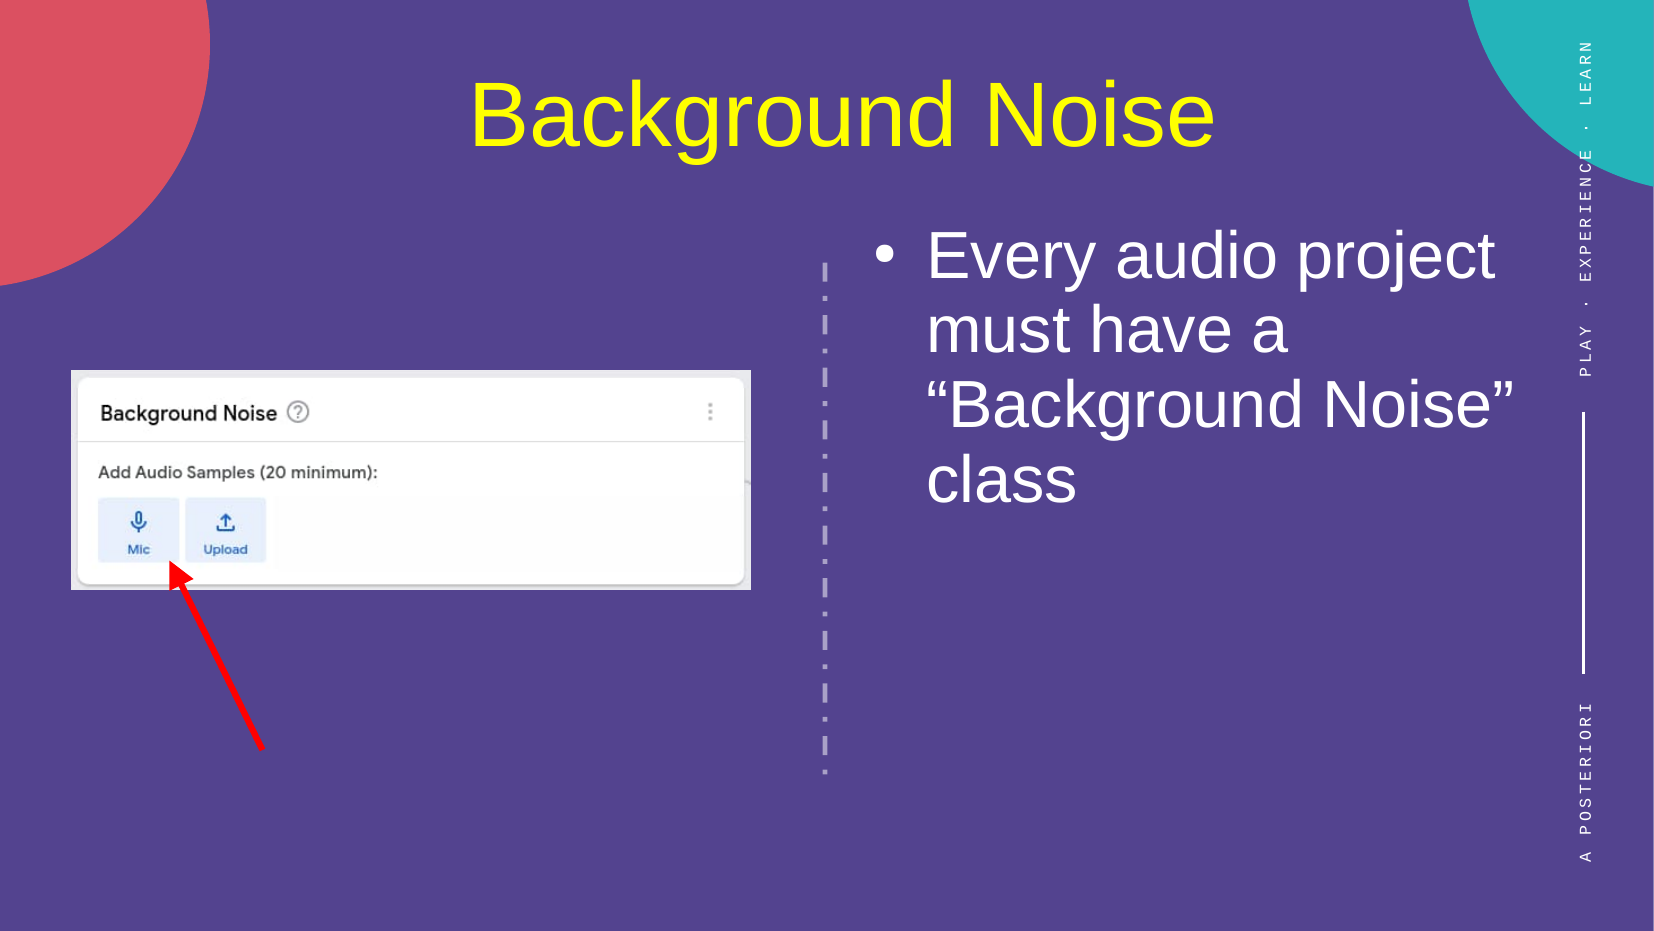

# Background Noise
Every audio project must have a “Background Noise” class